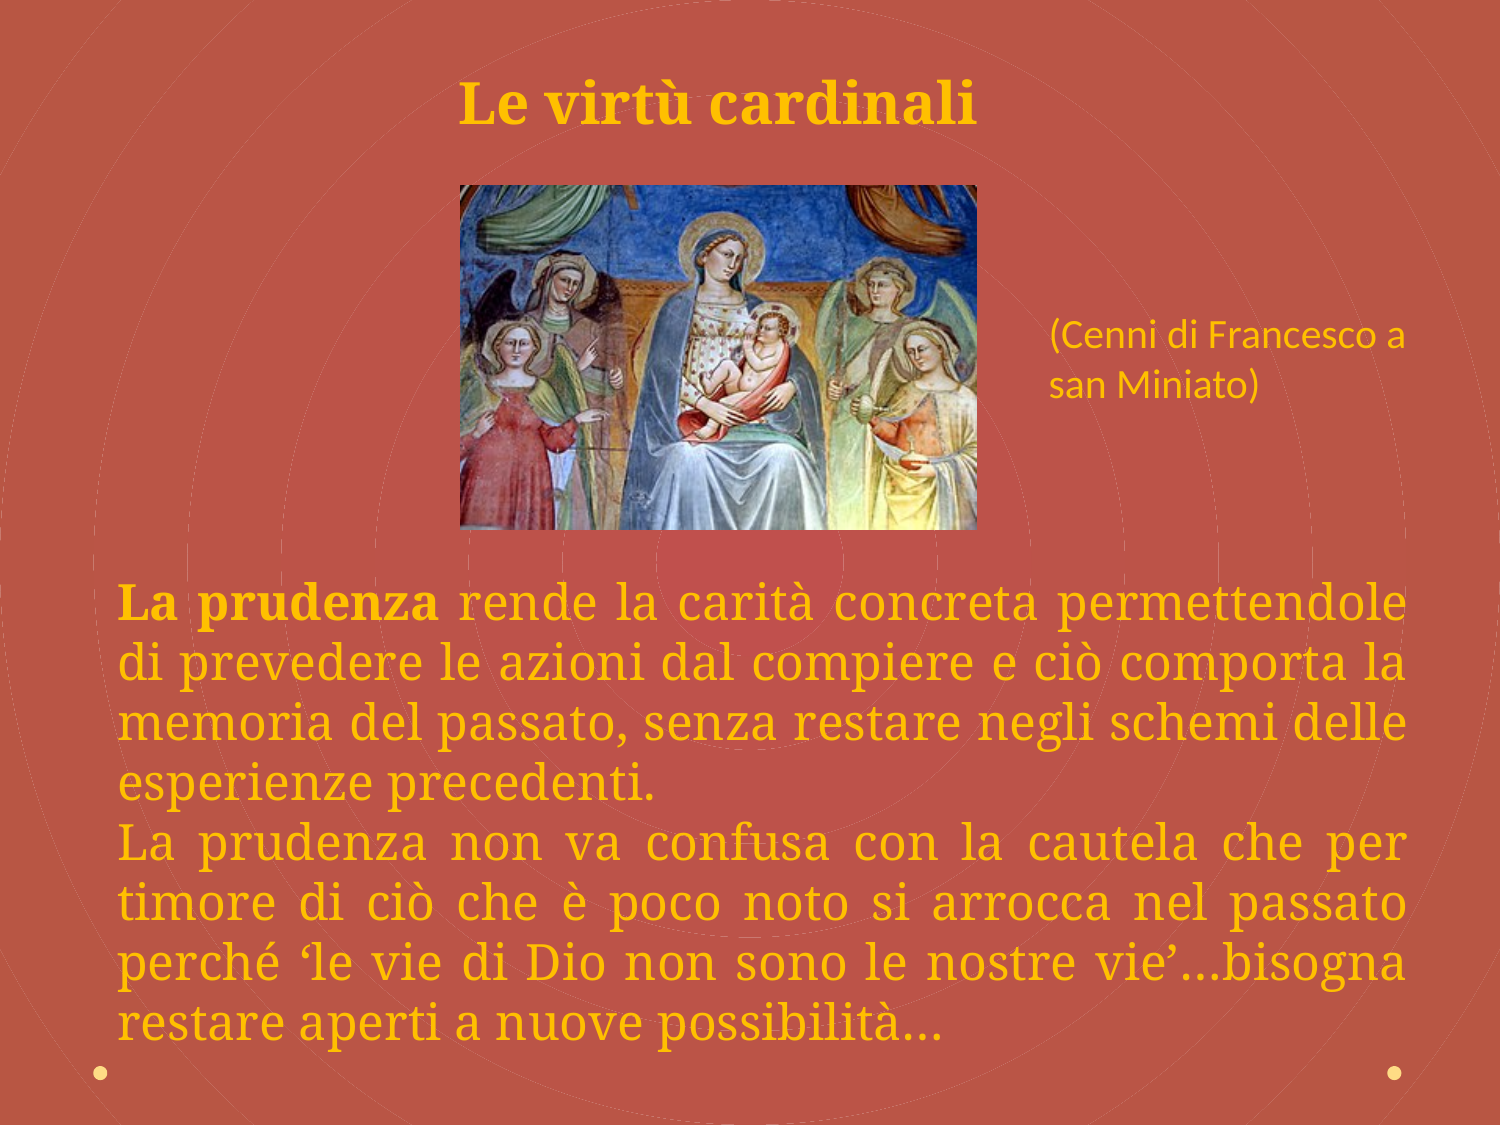

Le virtù cardinali
(Cenni di Francesco a san Miniato)
La prudenza rende la carità concreta permettendole di prevedere le azioni dal compiere e ciò comporta la memoria del passato, senza restare negli schemi delle esperienze precedenti.
La prudenza non va confusa con la cautela che per timore di ciò che è poco noto si arrocca nel passato perché ‘le vie di Dio non sono le nostre vie’…bisogna restare aperti a nuove possibilità…